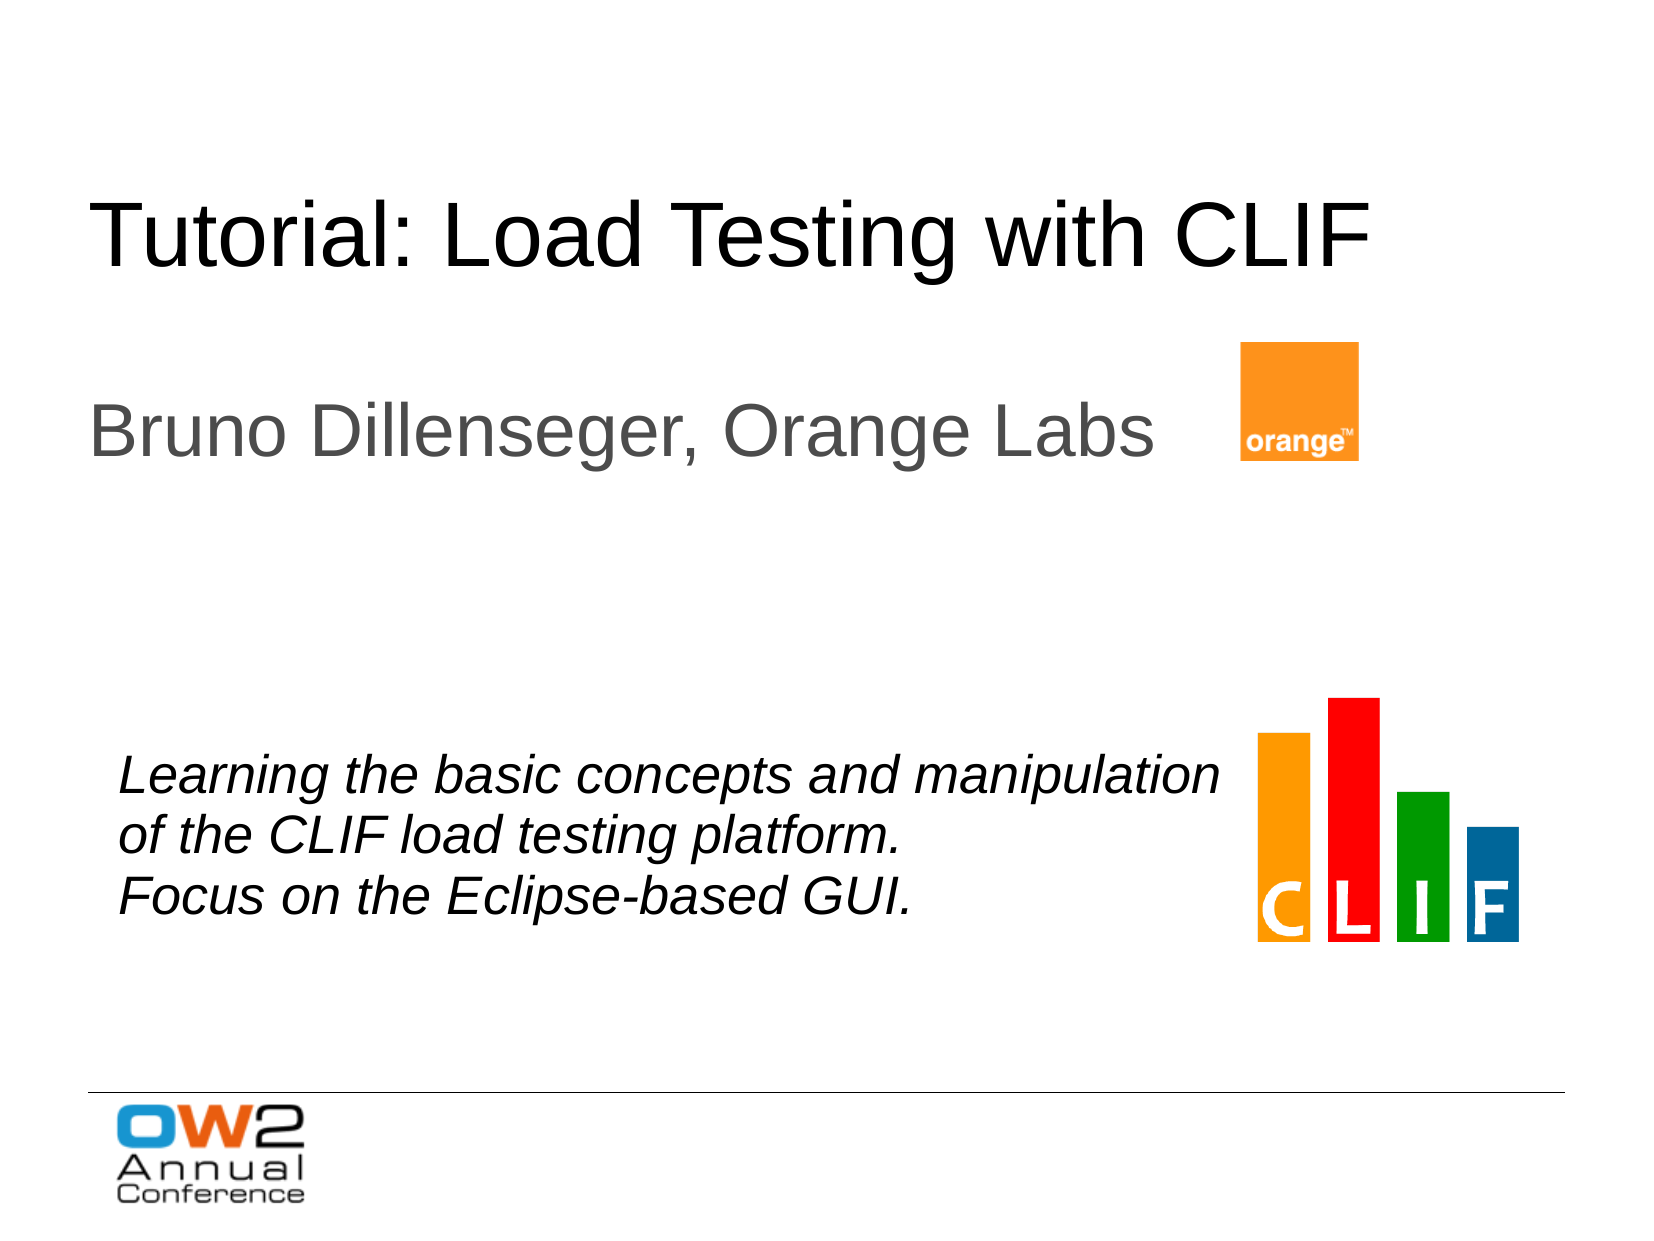

# Tutorial: Load Testing with CLIF Bruno Dillenseger, Orange Labs
Learning the basic concepts and manipulation
of the CLIF load testing platform.
Focus on the Eclipse-based GUI.